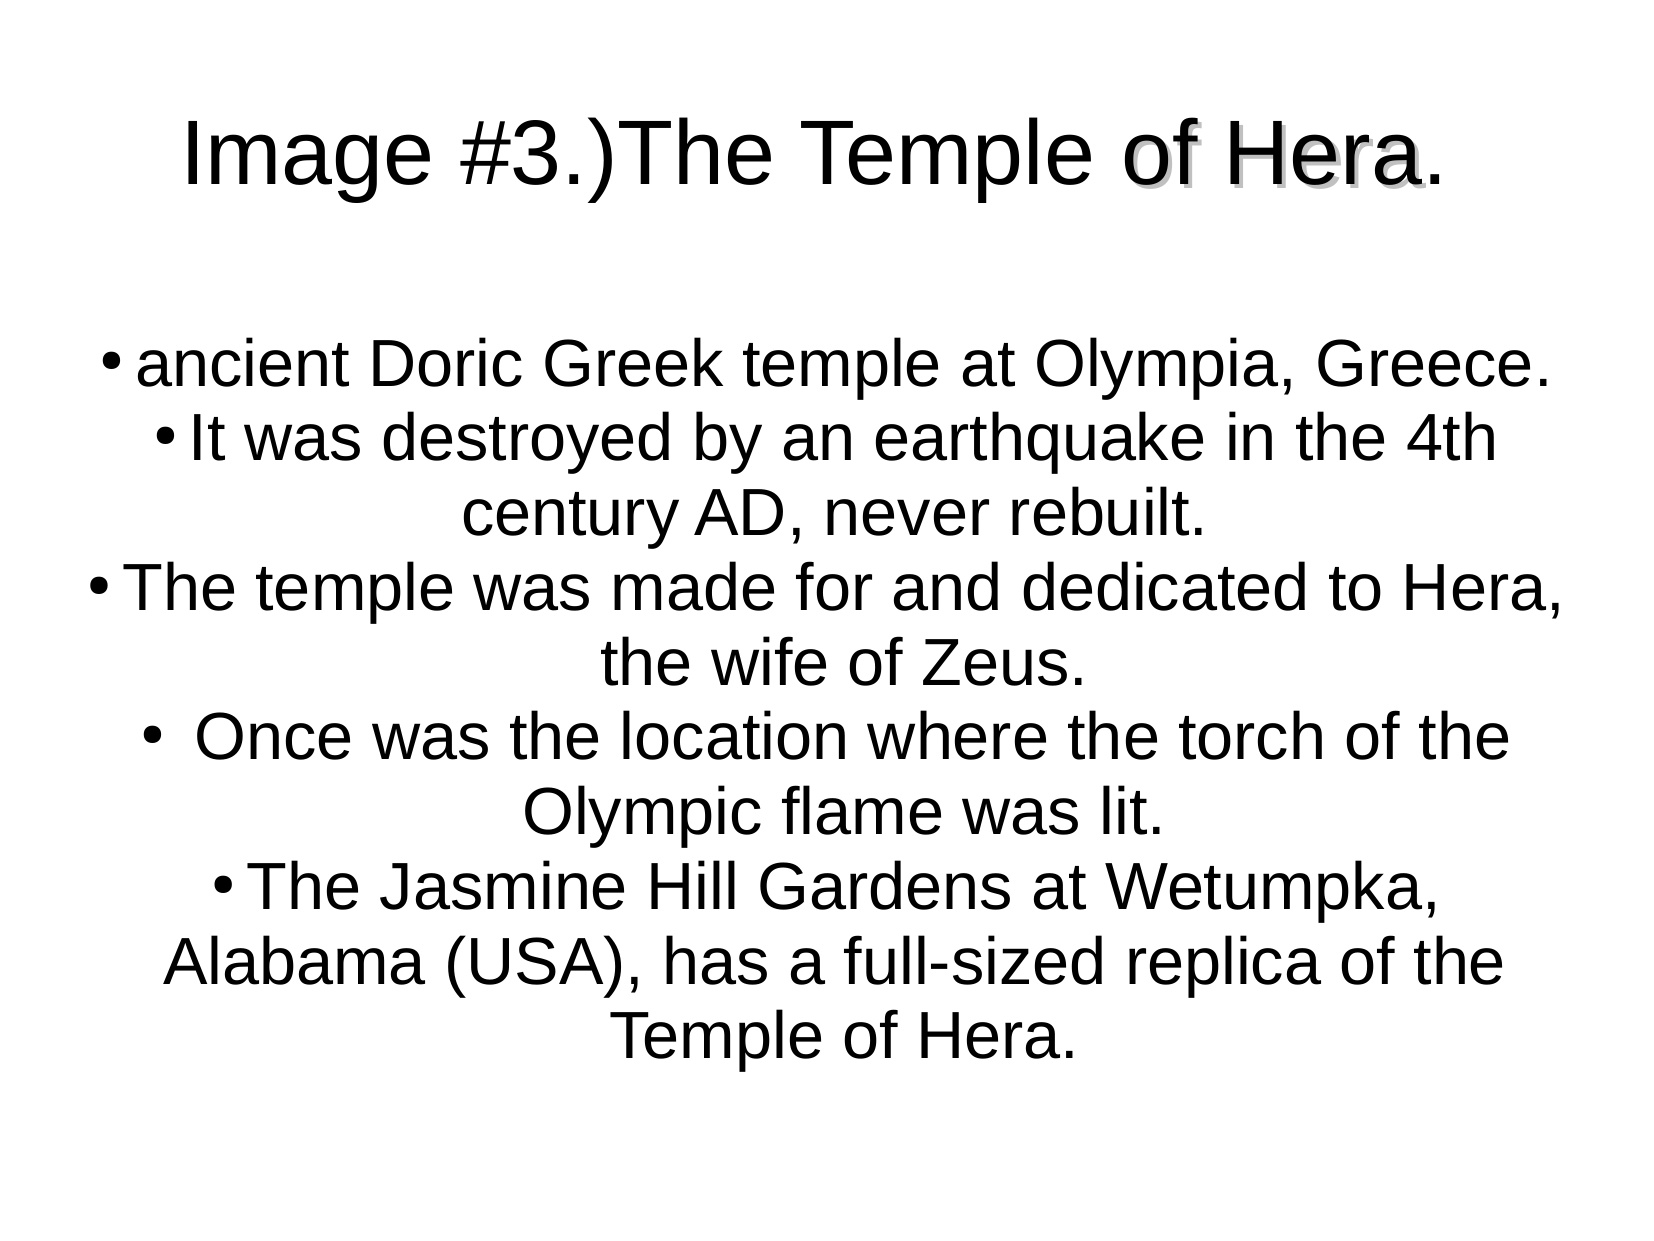

# Image #3.)The Temple of Hera.
ancient Doric Greek temple at Olympia, Greece.
It was destroyed by an earthquake in the 4th century AD, never rebuilt.
The temple was made for and dedicated to Hera, the wife of Zeus.
 Once was the location where the torch of the Olympic flame was lit.
The Jasmine Hill Gardens at Wetumpka, Alabama (USA), has a full-sized replica of the Temple of Hera.